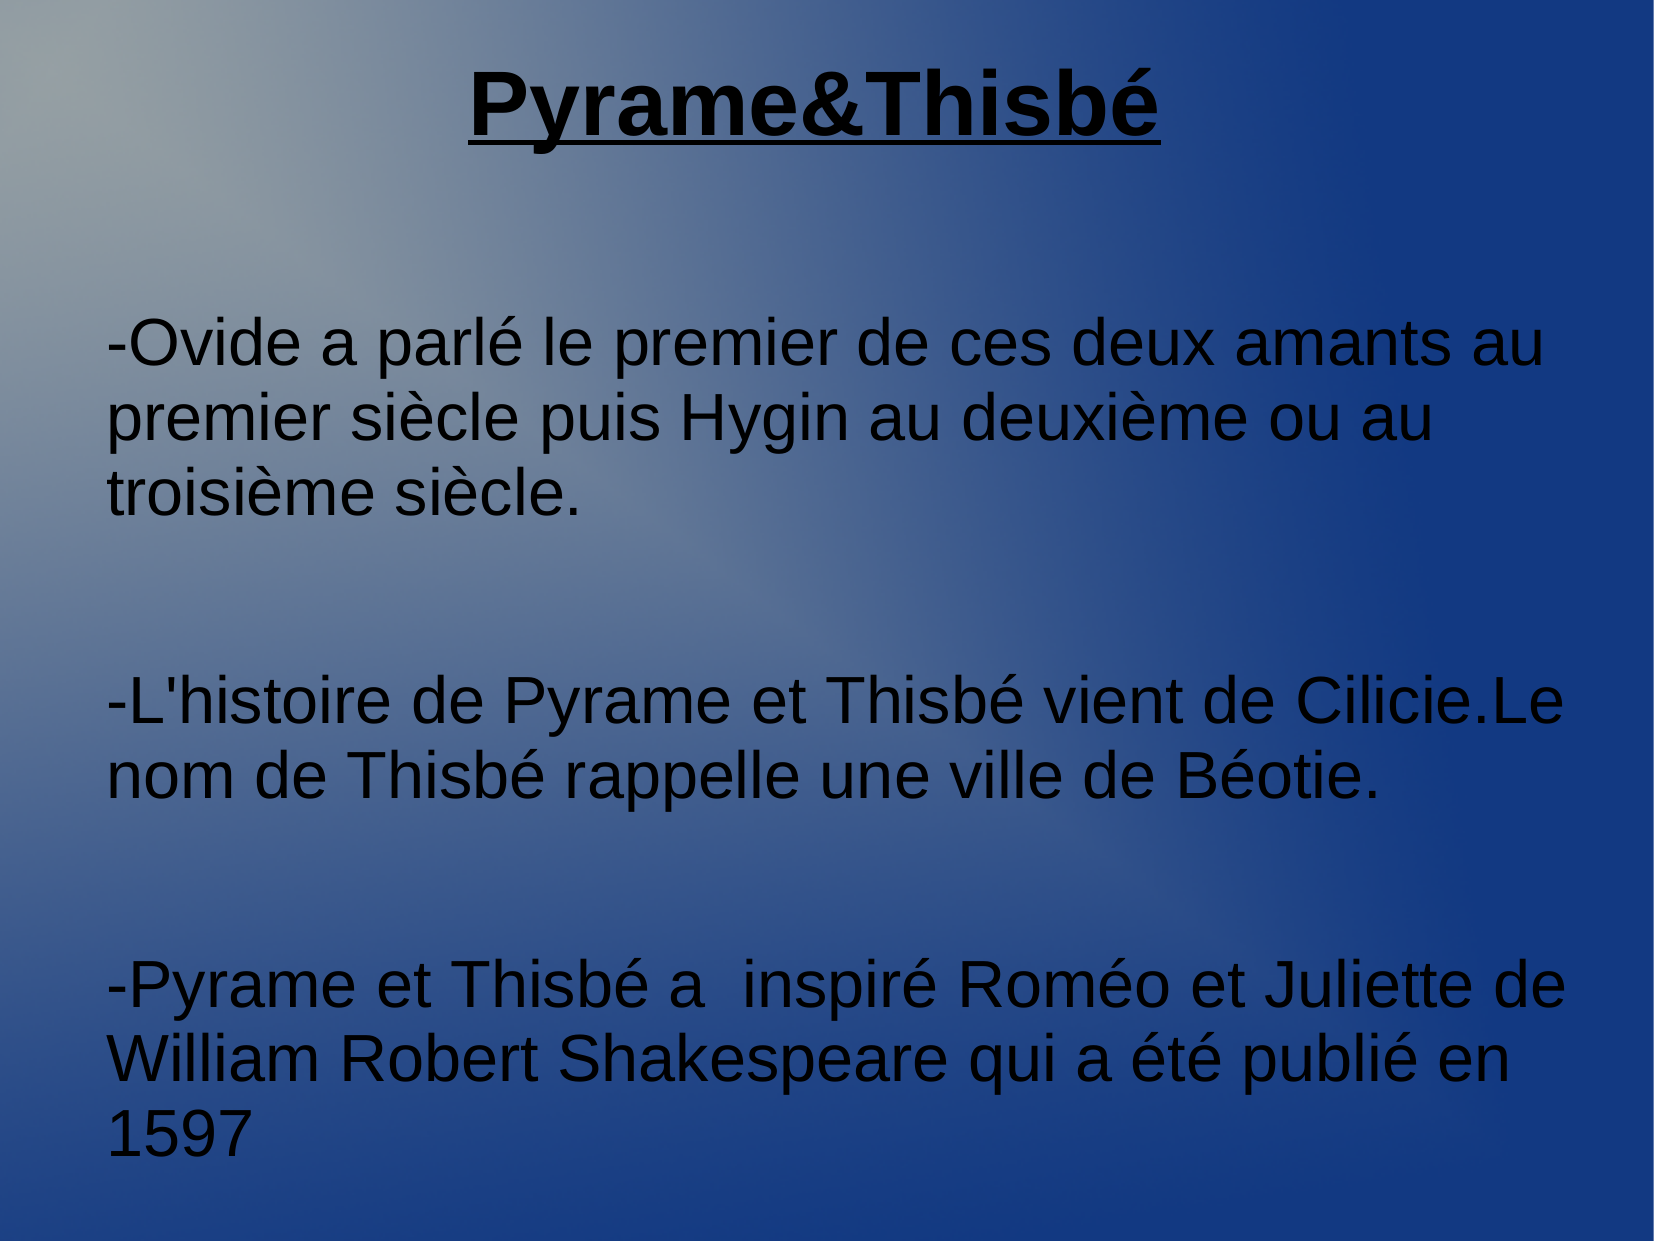

# Pyrame&Thisbé
-Ovide a parlé le premier de ces deux amants au premier siècle puis Hygin au deuxième ou au troisième siècle.
-L'histoire de Pyrame et Thisbé vient de Cilicie.Le nom de Thisbé rappelle une ville de Béotie.
-Pyrame et Thisbé a inspiré Roméo et Juliette de William Robert Shakespeare qui a été publié en 1597